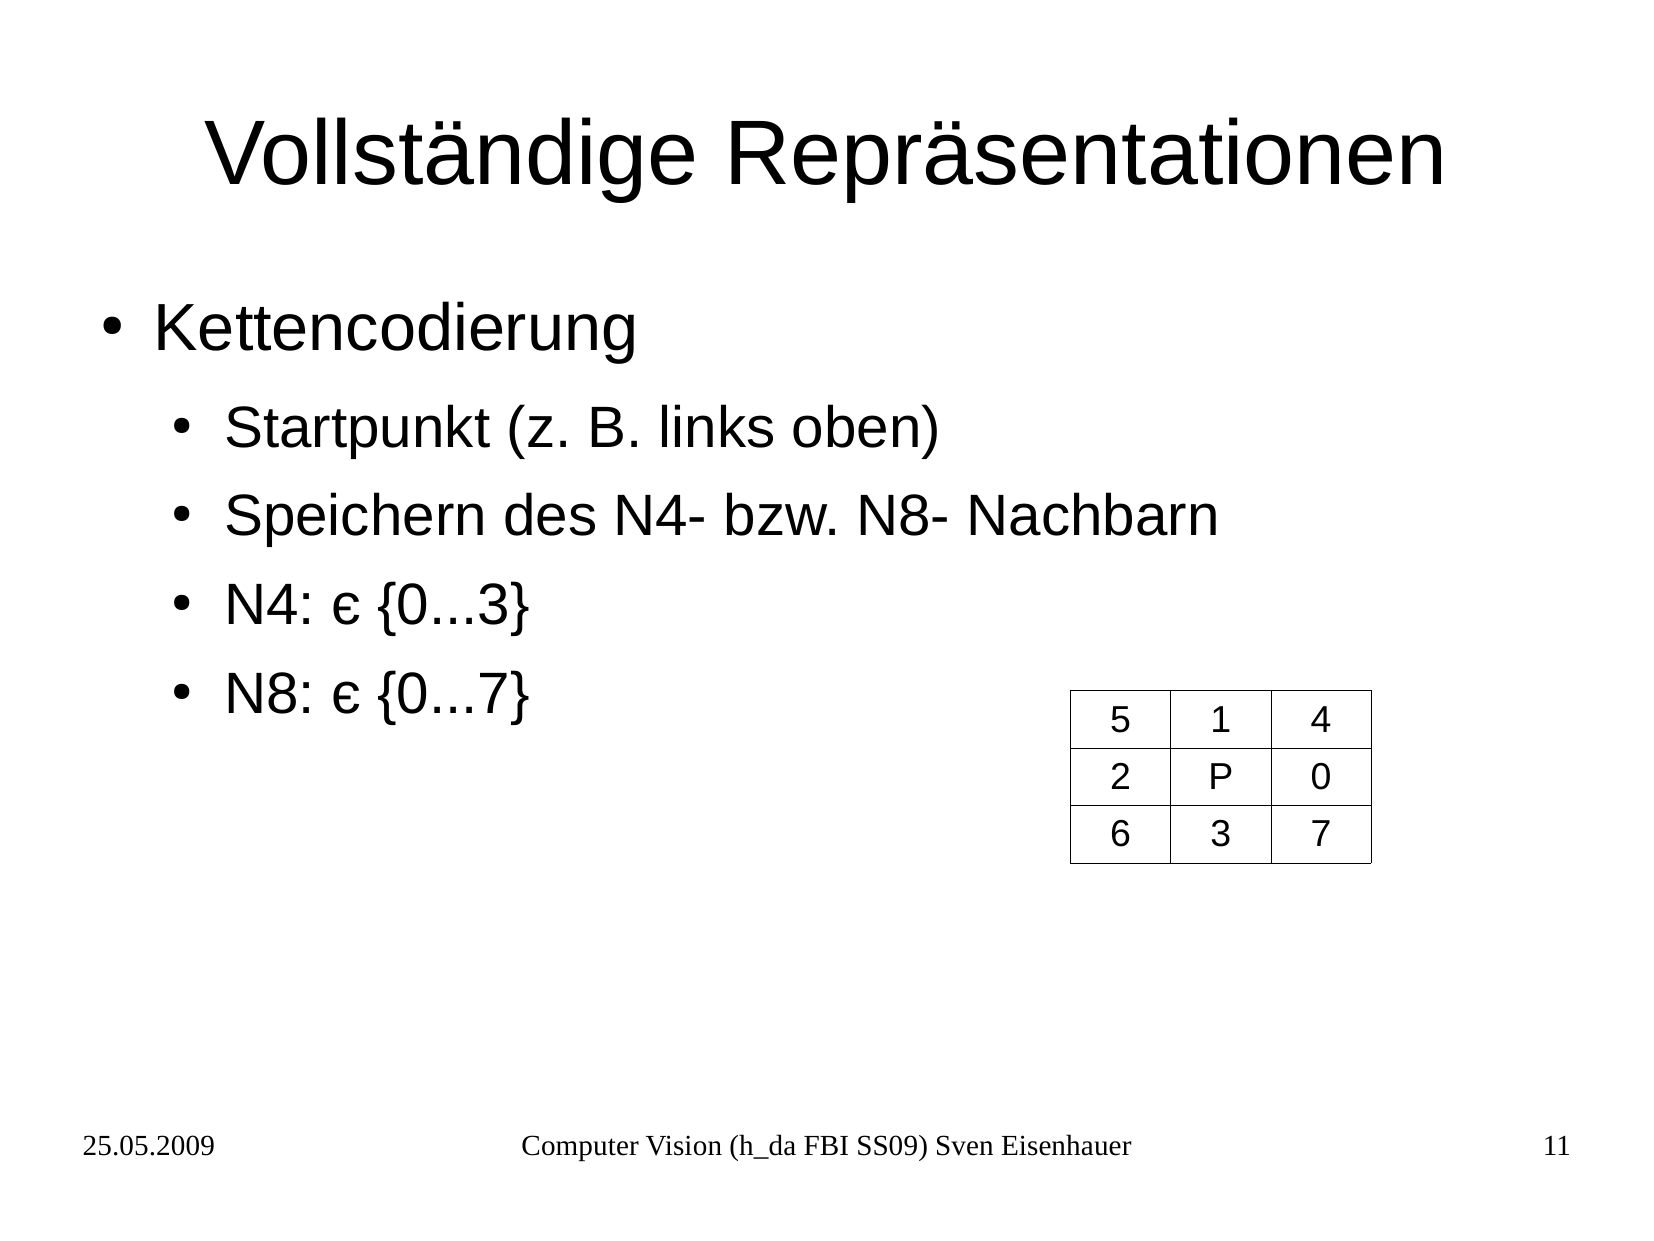

# Vollständige Repräsentationen
Kettencodierung
Startpunkt (z. B. links oben)
Speichern des N4- bzw. N8- Nachbarn
N4: є {0...3}
N8: є {0...7}
| 5 | 1 | 4 |
| --- | --- | --- |
| 2 | P | 0 |
| 6 | 3 | 7 |
25.05.2009
Computer Vision (h_da FBI SS09) Sven Eisenhauer
11